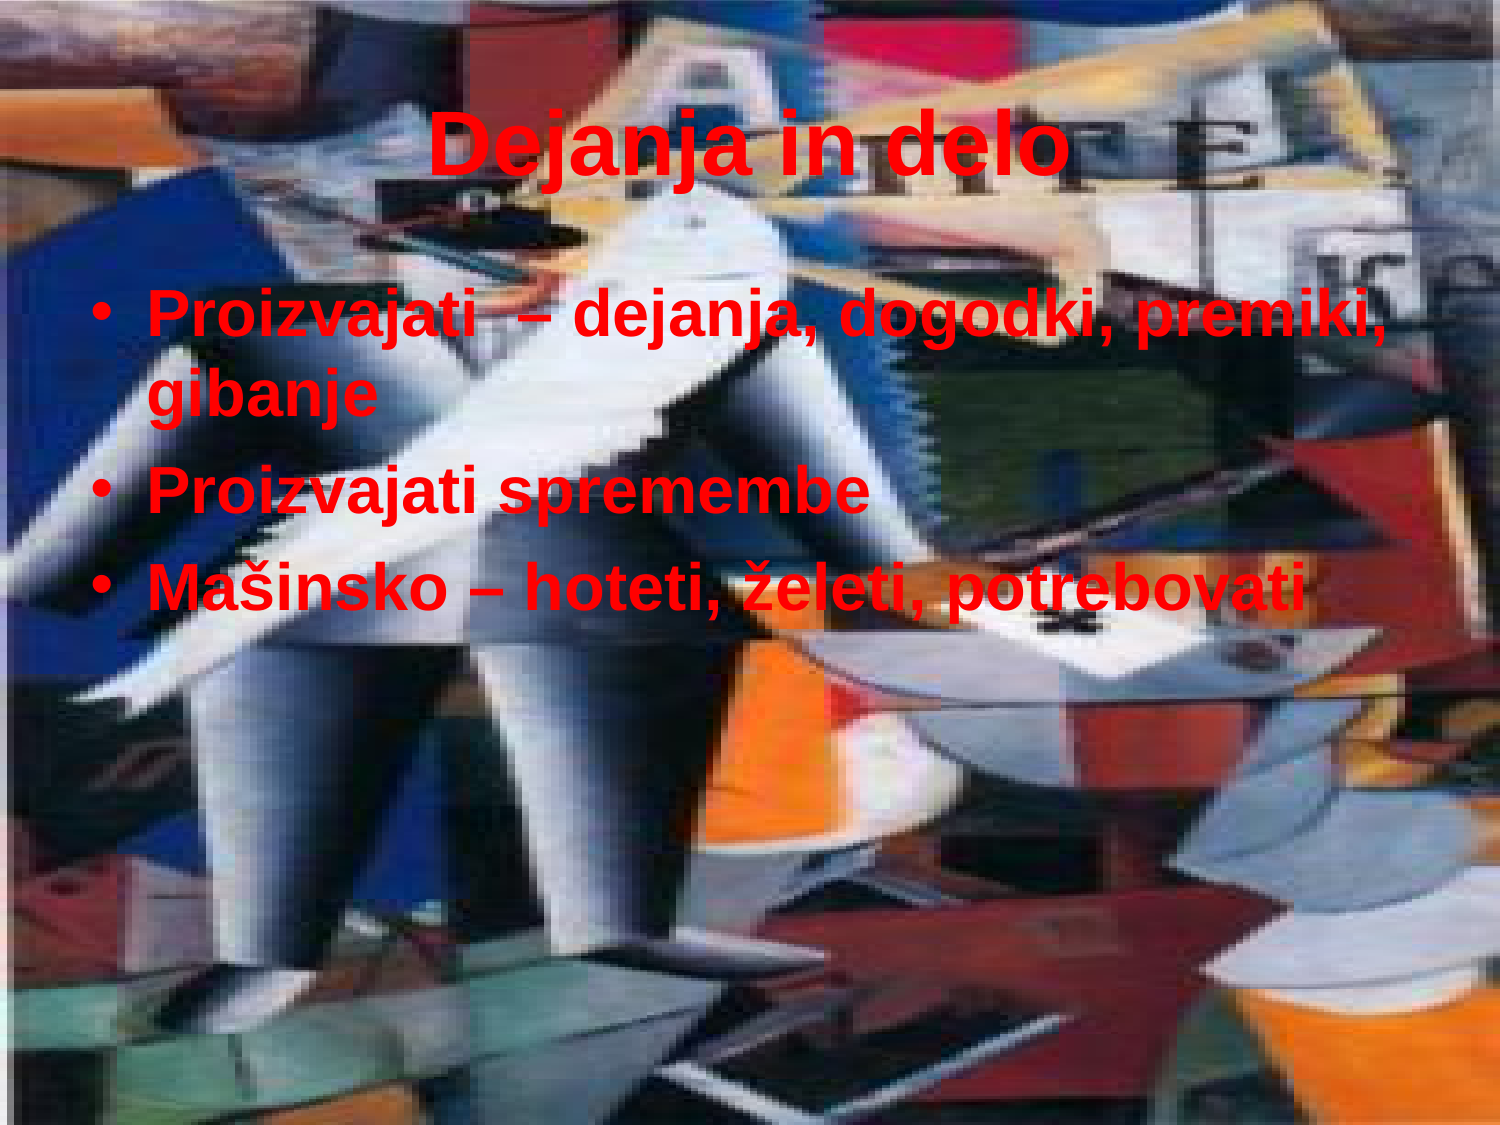

# Dejanja in delo
Proizvajati – dejanja, dogodki, premiki, gibanje
Proizvajati spremembe
Mašinsko – hoteti, želeti, potrebovati